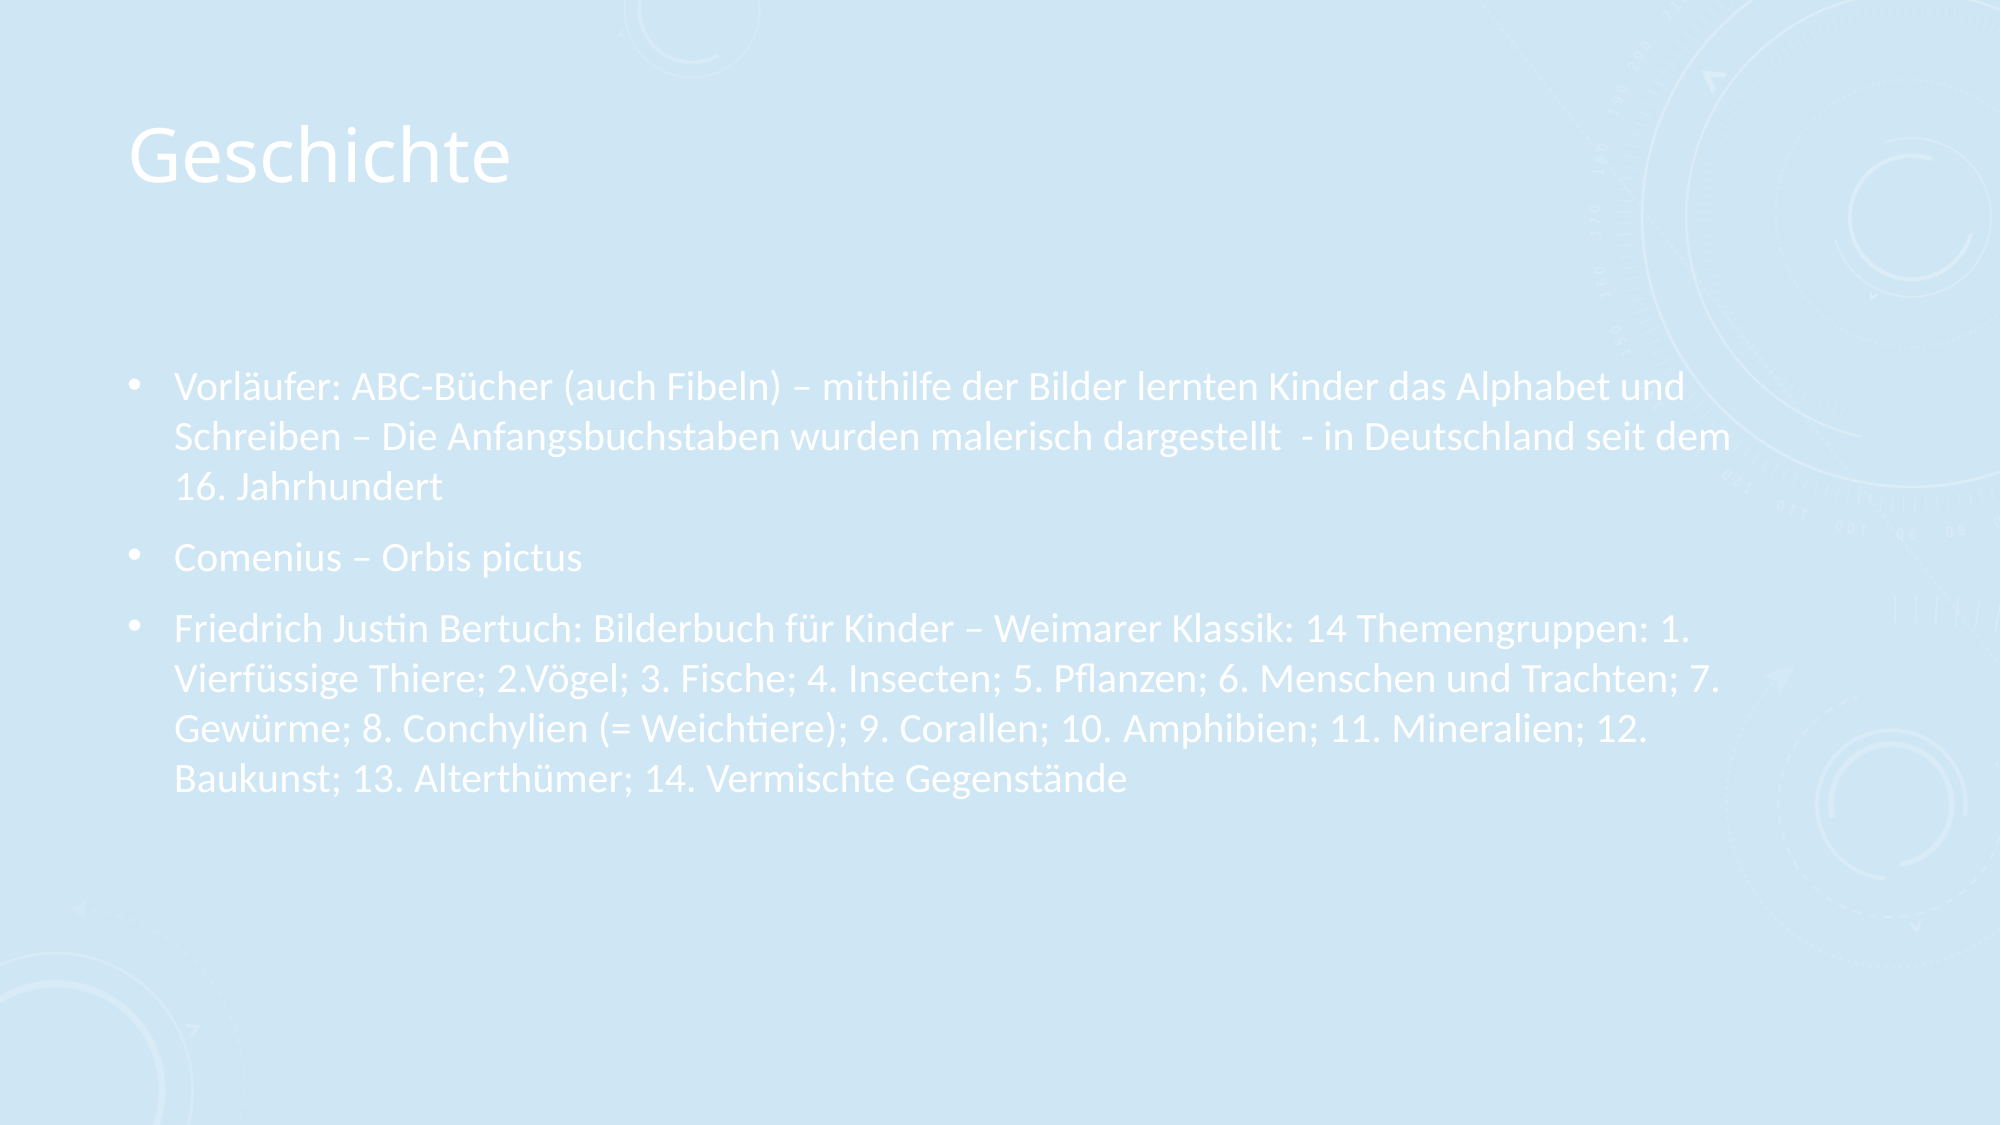

# Geschichte
Vorläufer: ABC-Bücher (auch Fibeln) – mithilfe der Bilder lernten Kinder das Alphabet und Schreiben – Die Anfangsbuchstaben wurden malerisch dargestellt - in Deutschland seit dem 16. Jahrhundert
Comenius – Orbis pictus
Friedrich Justin Bertuch: Bilderbuch für Kinder – Weimarer Klassik: 14 Themengruppen: 1. Vierfüssige Thiere; 2.Vögel; 3. Fische; 4. Insecten; 5. Pflanzen; 6. Menschen und Trachten; 7. Gewürme; 8. Conchylien (= Weichtiere); 9. Corallen; 10. Amphibien; 11. Mineralien; 12. Baukunst; 13. Alterthümer; 14. Vermischte Gegenstände